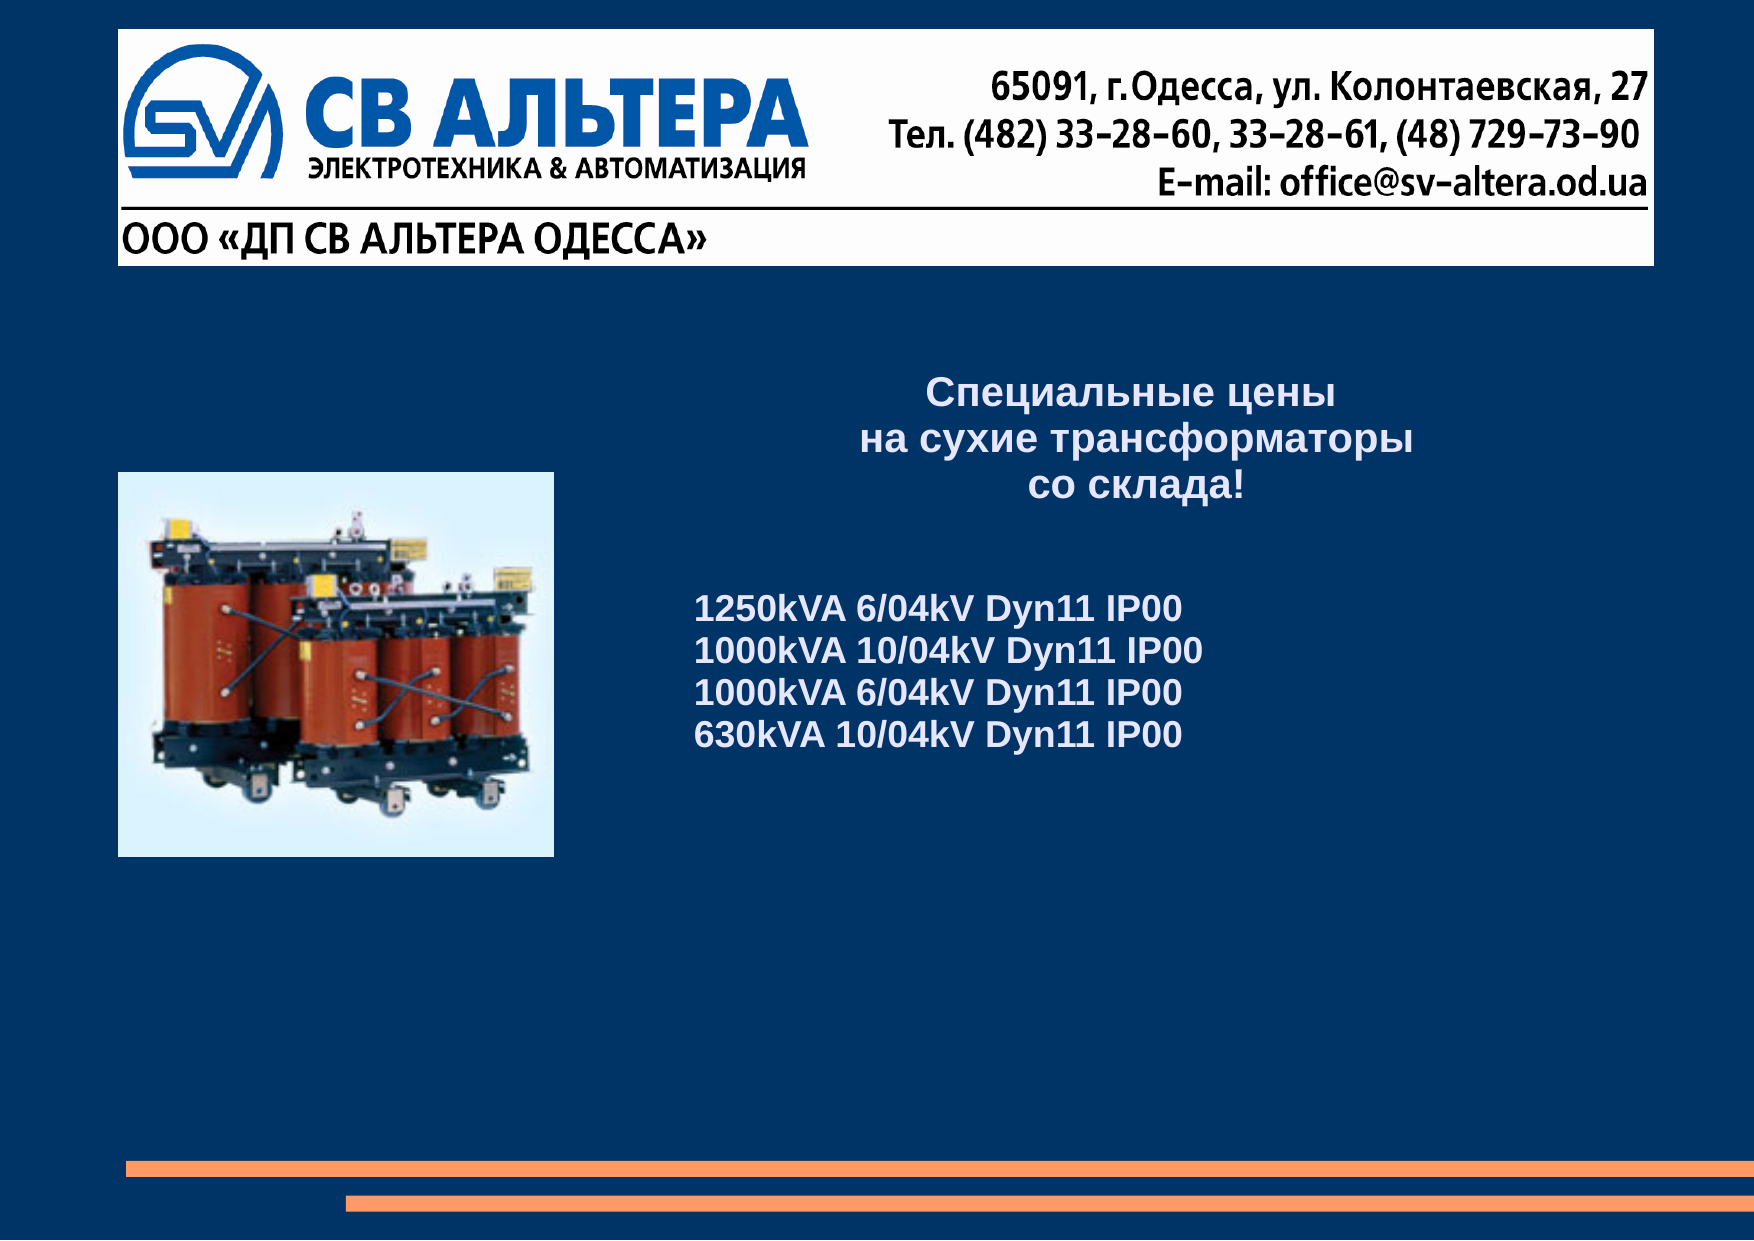

#
Специальные цены
на сухие трансформаторы
со склада!
1250kVA 6/04kV Dyn11 IP00
1000kVA 10/04kV Dyn11 IP00
1000kVA 6/04kV Dyn11 IP00
630kVA 10/04kV Dyn11 IP00